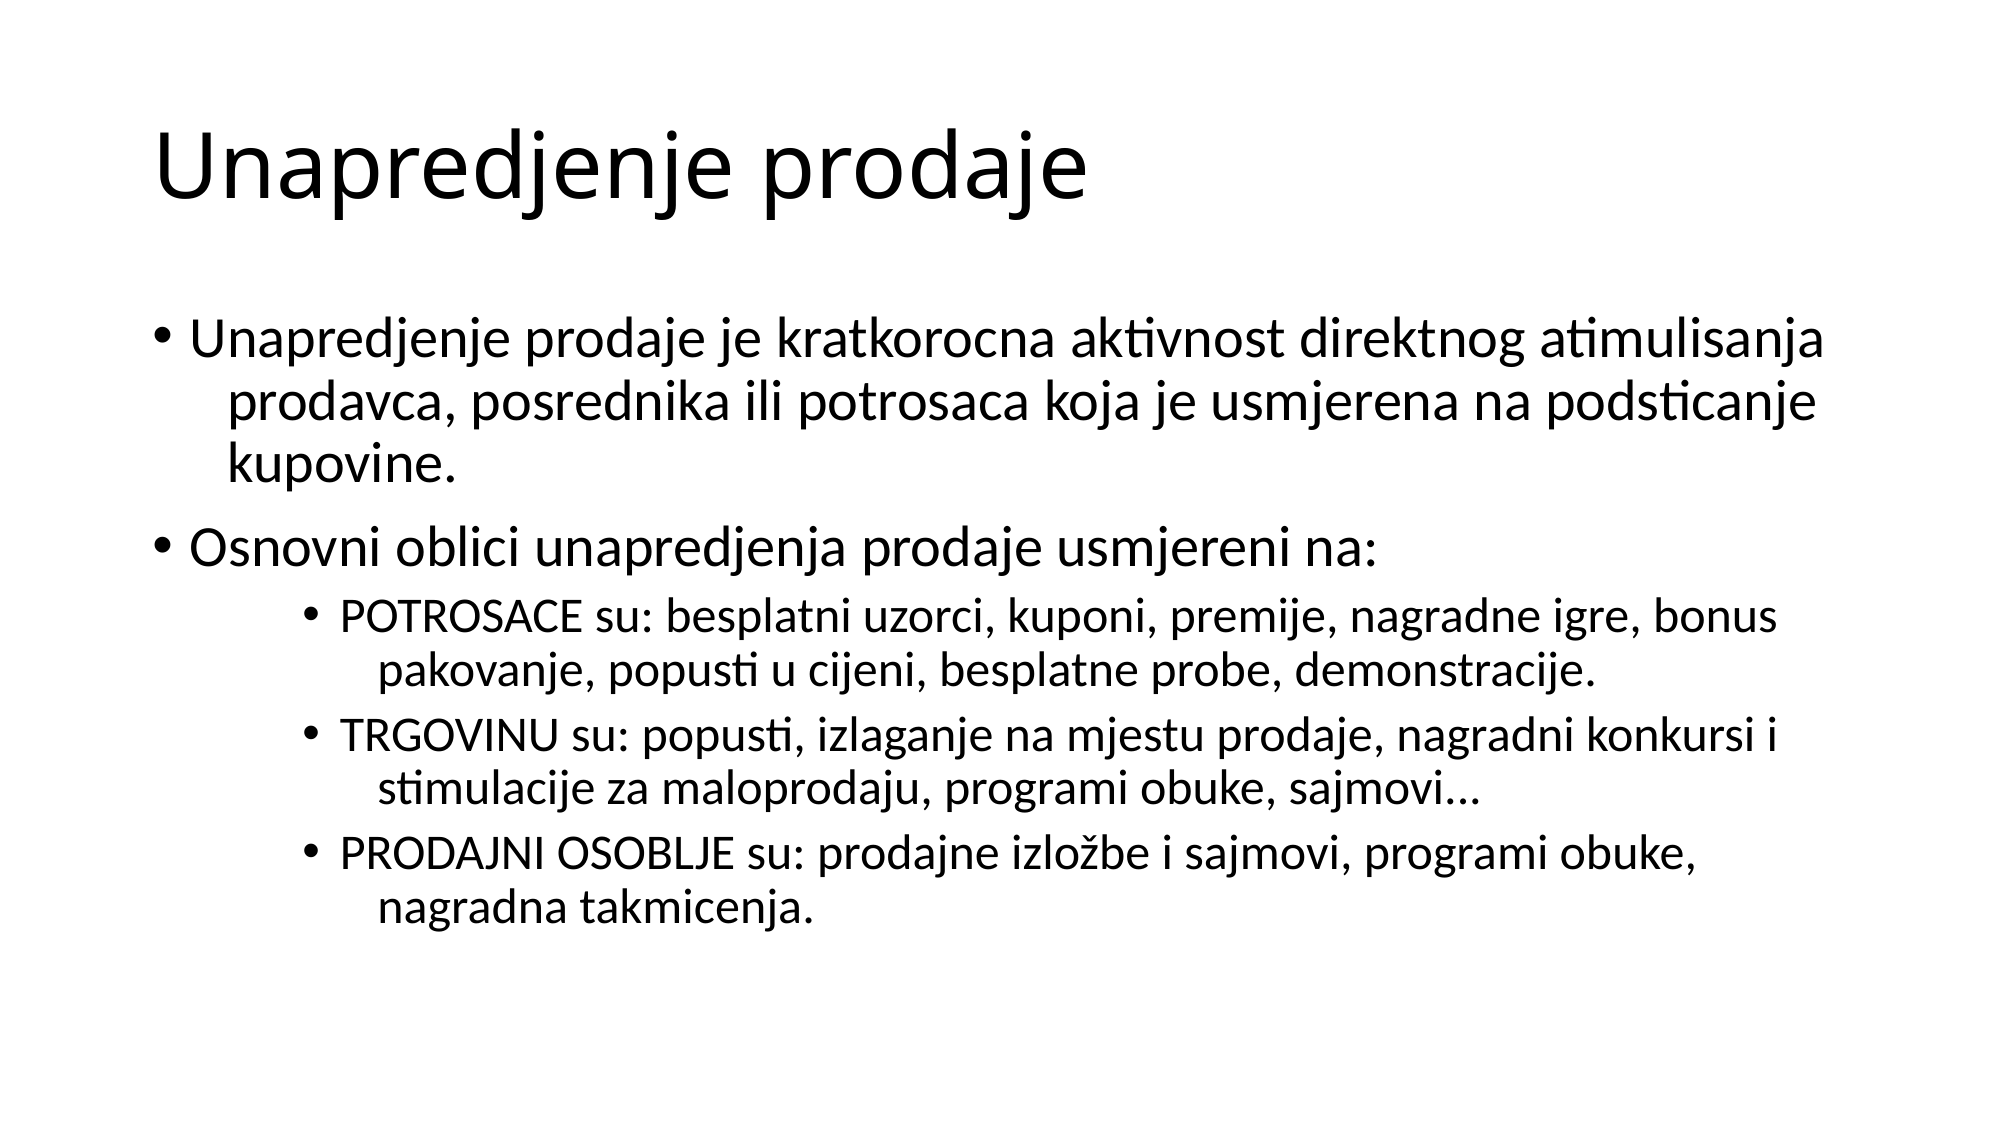

# Unapredjenje prodaje
Unapredjenje prodaje je kratkorocna aktivnost direktnog atimulisanja prodavca, posrednika ili potrosaca koja je usmjerena na podsticanje kupovine.
Osnovni oblici unapredjenja prodaje usmjereni na:
POTROSACE su: besplatni uzorci, kuponi, premije, nagradne igre, bonus pakovanje, popusti u cijeni, besplatne probe, demonstracije.
TRGOVINU su: popusti, izlaganje na mjestu prodaje, nagradni konkursi i stimulacije za maloprodaju, programi obuke, sajmovi...
PRODAJNI OSOBLJE su: prodajne izložbe i sajmovi, programi obuke, nagradna takmicenja.